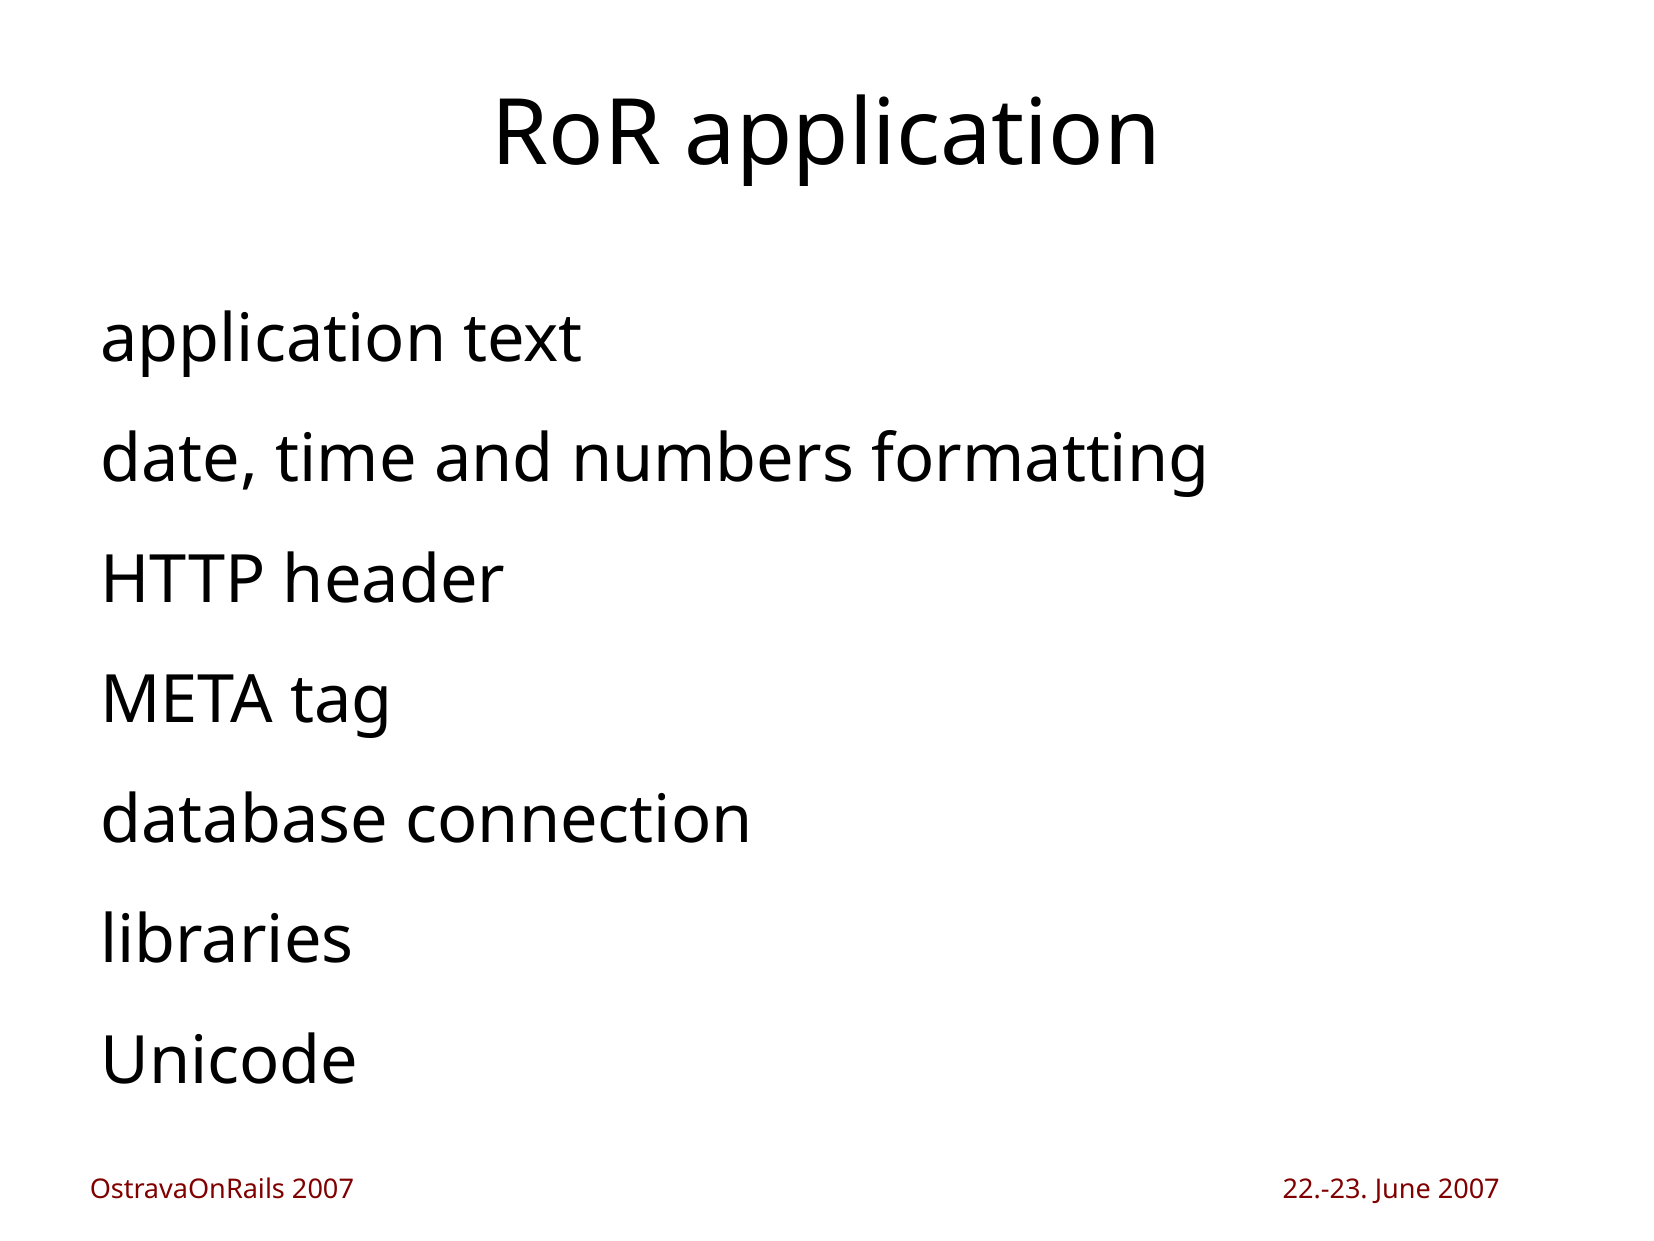

# RoR application
application text
date, time and numbers formatting
HTTP header
META tag
database connection
libraries
Unicode